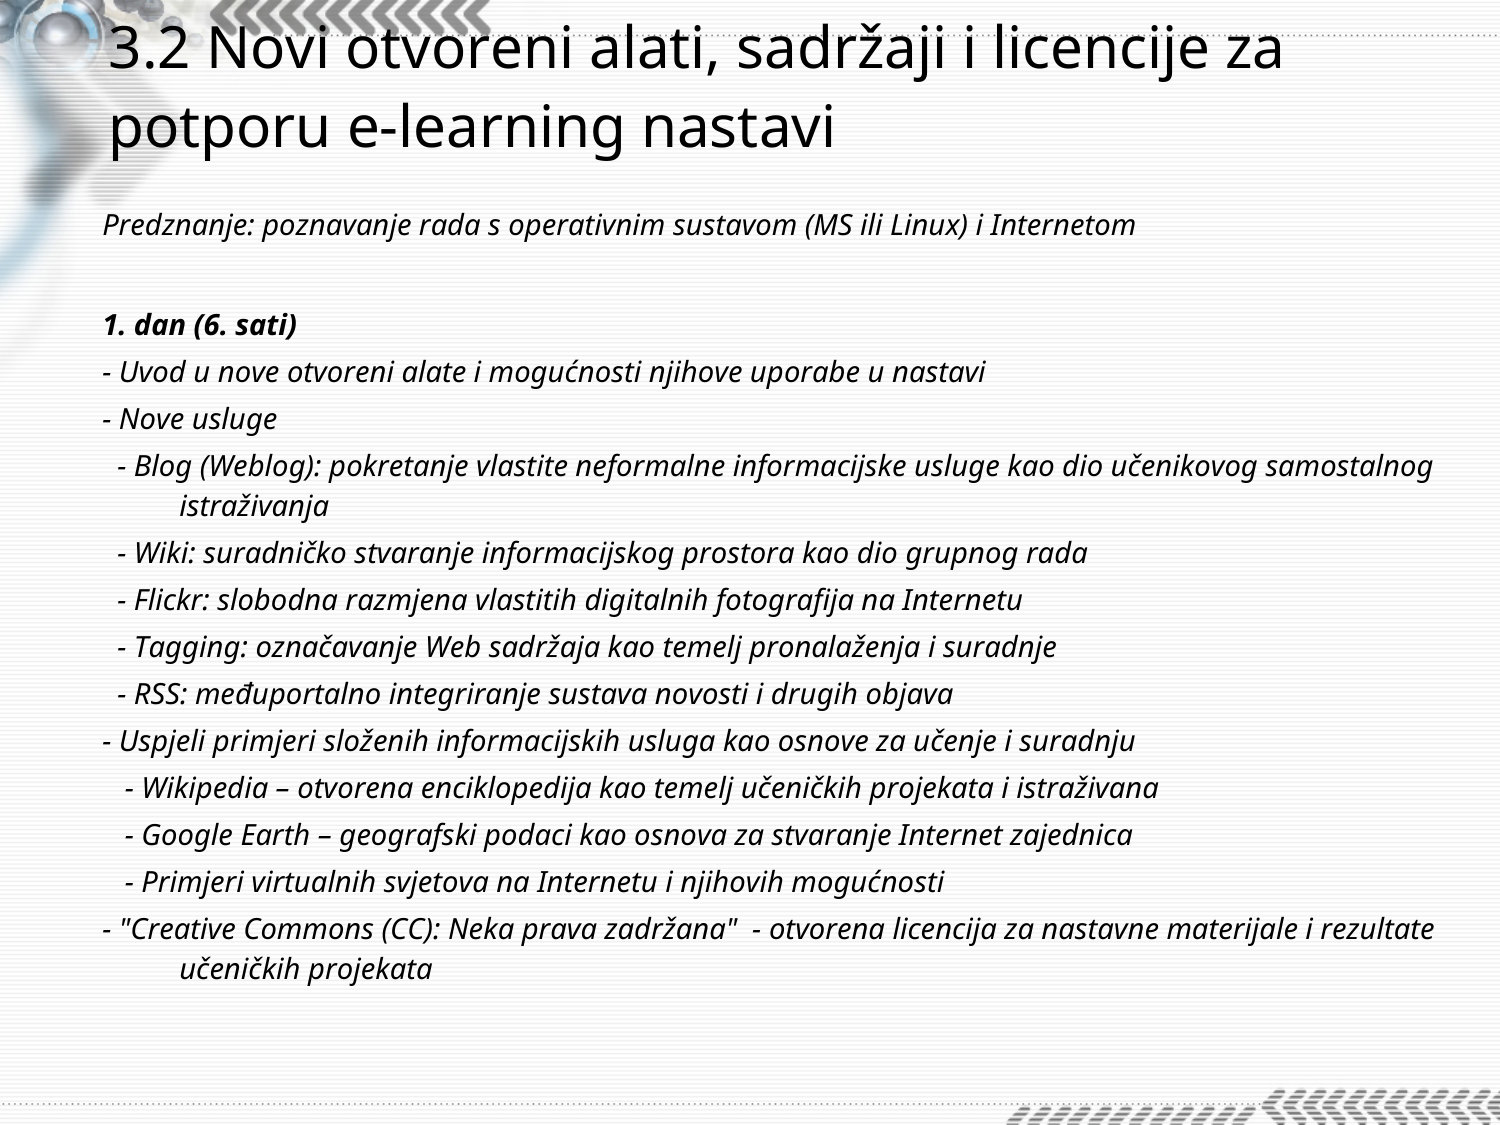

# 3.2 Novi otvoreni alati, sadržaji i licencije za potporu e-learning nastavi
Predznanje: poznavanje rada s operativnim sustavom (MS ili Linux) i Internetom
1. dan (6. sati)
- Uvod u nove otvoreni alate i mogućnosti njihove uporabe u nastavi
- Nove usluge
 - Blog (Weblog): pokretanje vlastite neformalne informacijske usluge kao dio učenikovog samostalnog istraživanja
 - Wiki: suradničko stvaranje informacijskog prostora kao dio grupnog rada
 - Flickr: slobodna razmjena vlastitih digitalnih fotografija na Internetu
 - Tagging: označavanje Web sadržaja kao temelj pronalaženja i suradnje
 - RSS: međuportalno integriranje sustava novosti i drugih objava
- Uspjeli primjeri složenih informacijskih usluga kao osnove za učenje i suradnju
 - Wikipedia – otvorena enciklopedija kao temelj učeničkih projekata i istraživana
 - Google Earth – geografski podaci kao osnova za stvaranje Internet zajednica
 - Primjeri virtualnih svjetova na Internetu i njihovih mogućnosti
- "Creative Commons (CC): Neka prava zadržana" - otvorena licencija za nastavne materijale i rezultate učeničkih projekata